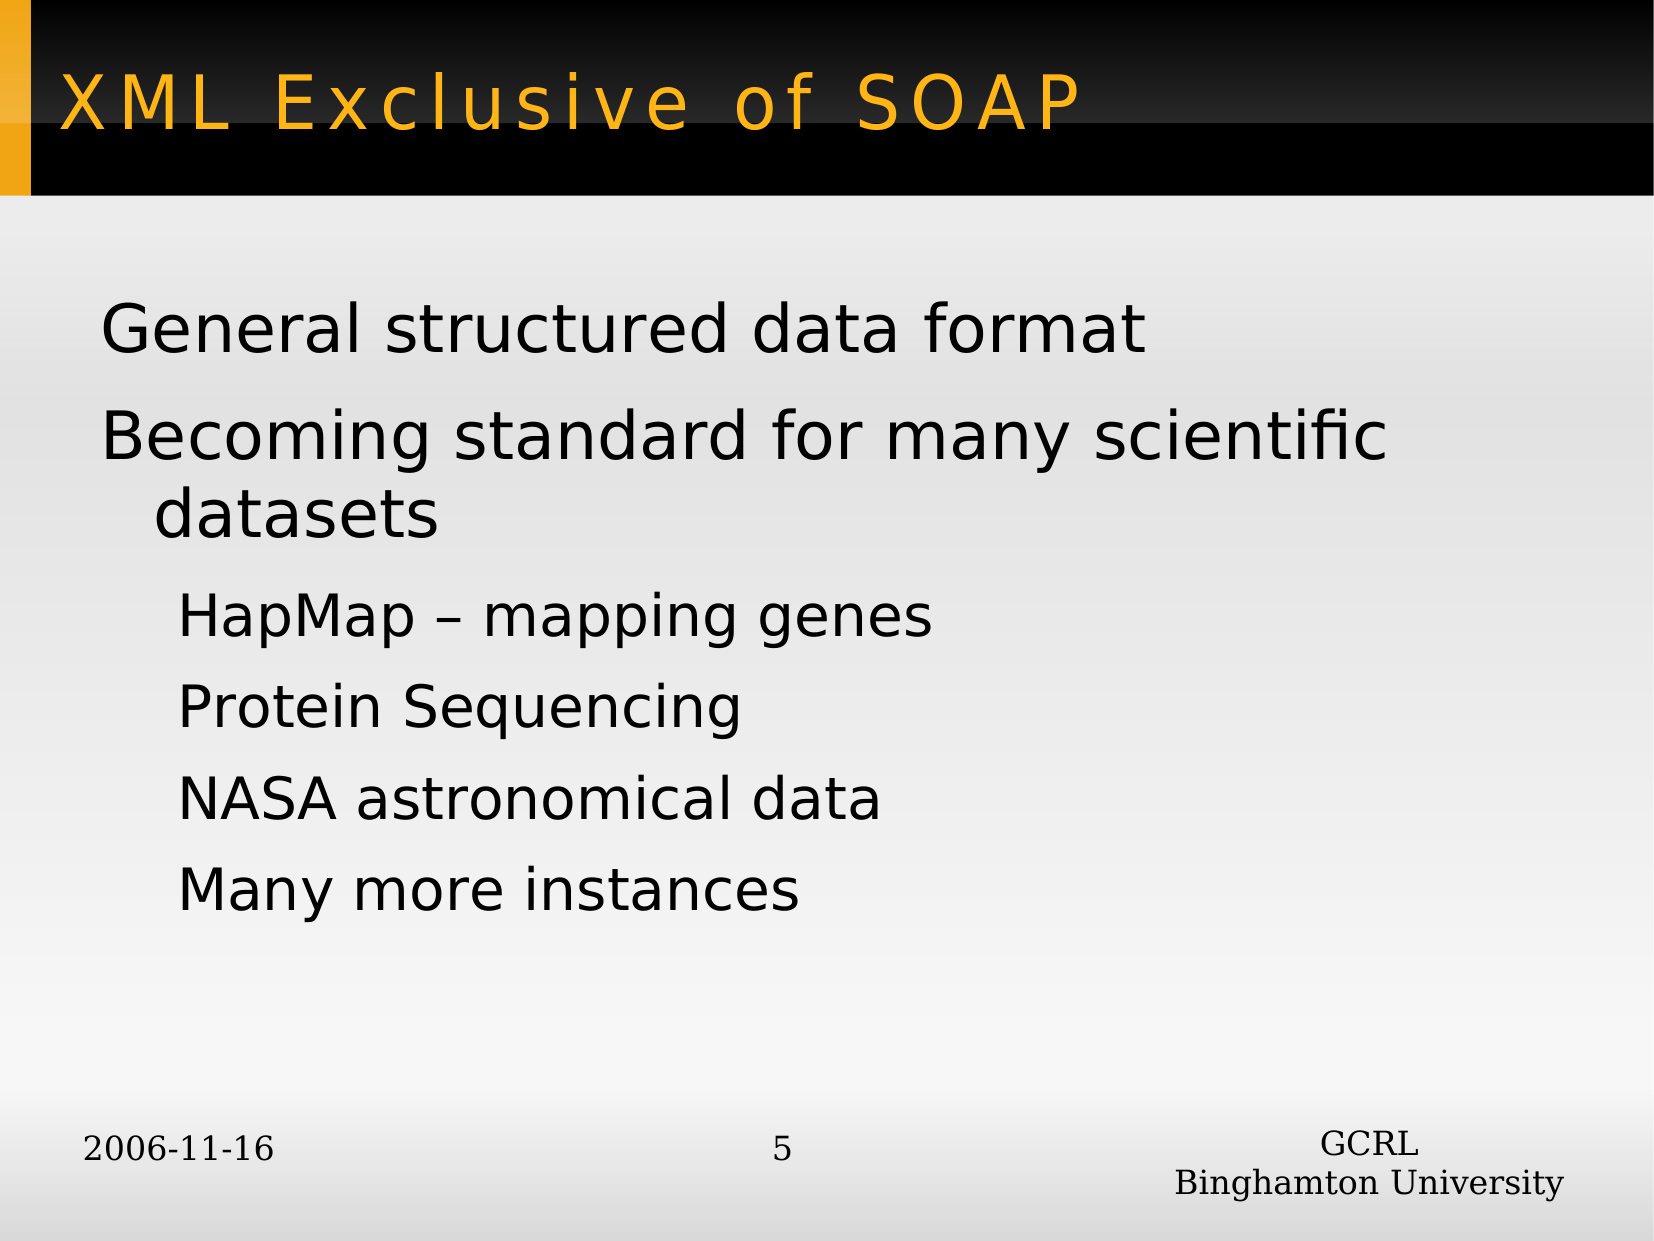

# XML Exclusive of SOAP
General structured data format
Becoming standard for many scientific datasets
HapMap – mapping genes
Protein Sequencing
NASA astronomical data
Many more instances
5